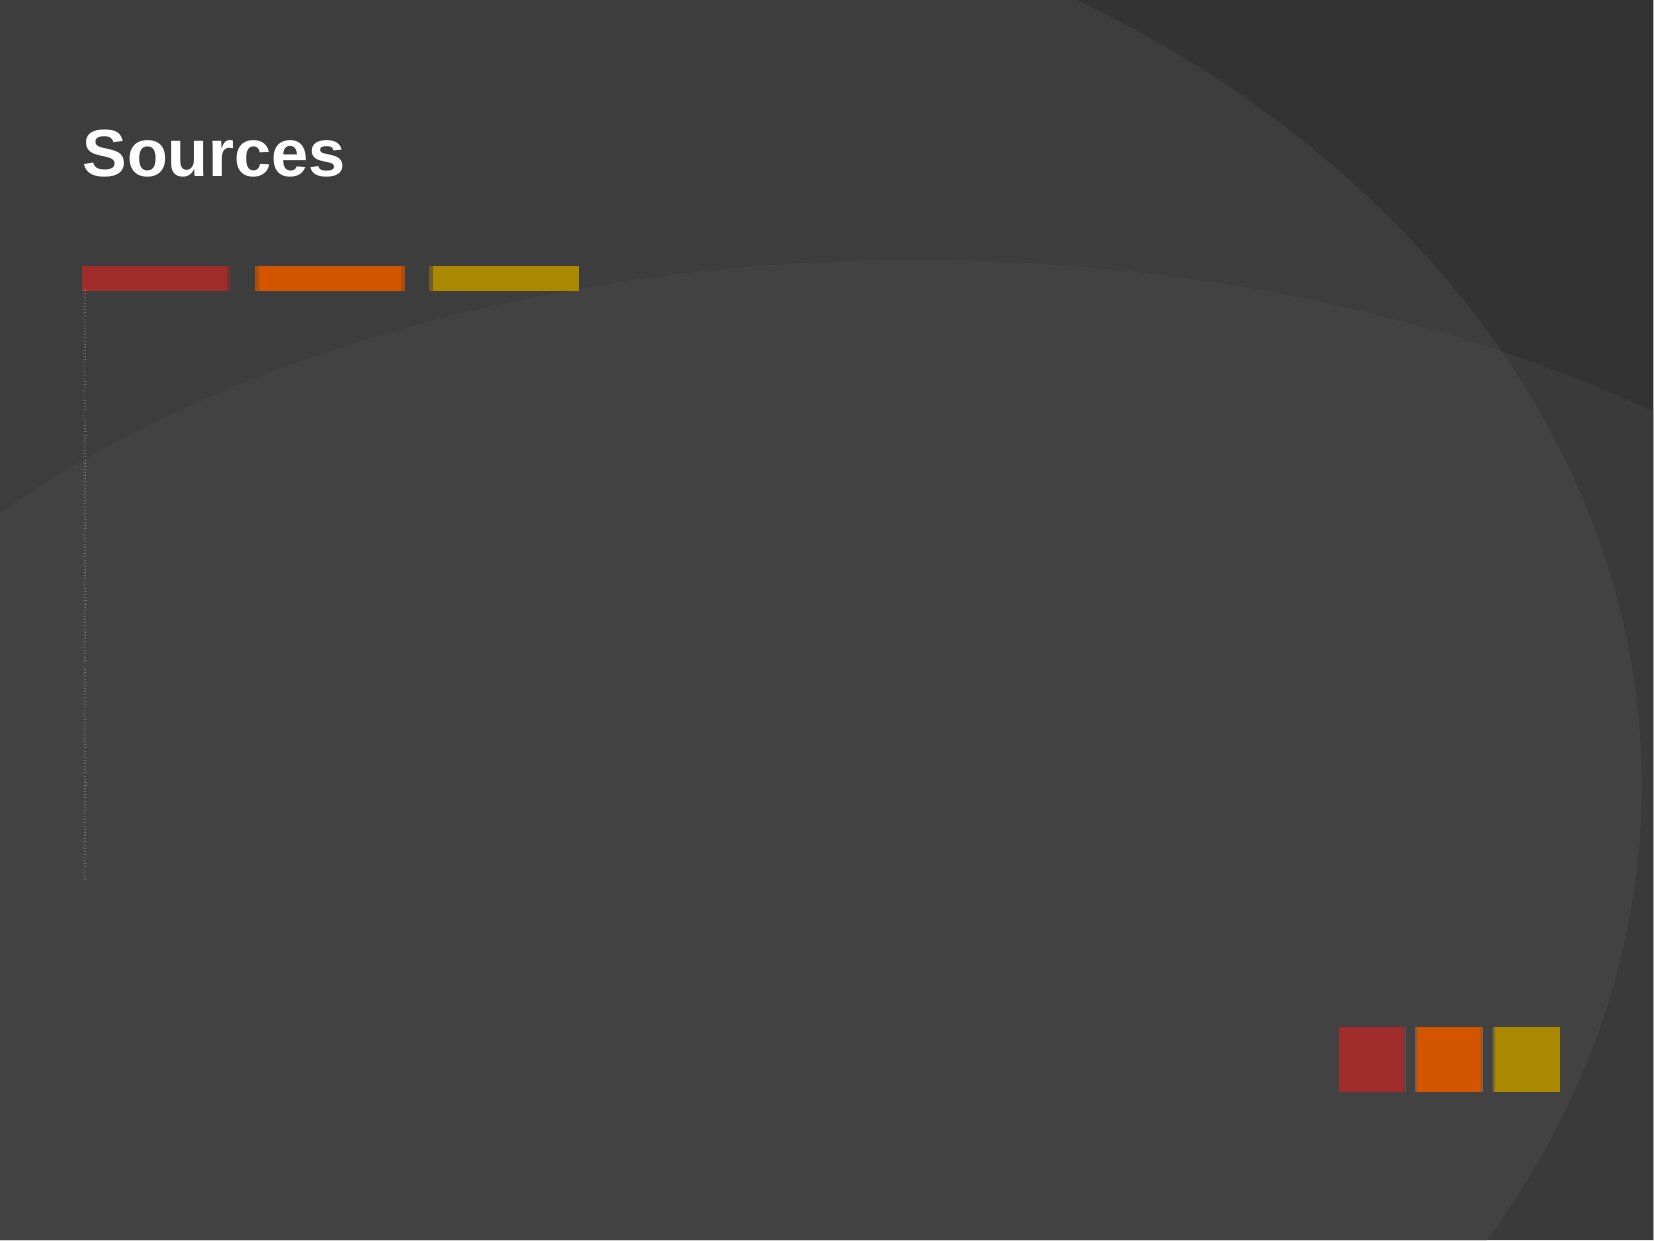

# Sources
R
e
e
c
c
h
h
e
e
r
r
c
c
h
h
e
e
q
q
u
u
a
a
l
l
i
i
t
t
a
a
t
t
i
i
v
v
e
e
:
:
L
L
a
a
m
m
é
é
t
t
h
h
o
o
d
d
e
e
d
d
e
e
s
s
F
F
o
o
c
c
u
u
s
s
G
G
r
r
o
o
u
u
p
p
e
e
s
s
G
G
u
u
i
i
d
d
e
e
m
m
é
é
t
t
h
h
o
o
d
d
o
o
l
l
o
o
g
g
i
i
q
q
u
u
e
e
p
p
o
o
u
u
r
r
l
l
e
e
s
s
t
t
h
h
è
è
s
s
e
e
s
s
e
e
n
n
M
M
é
é
d
d
e
e
c
c
i
i
n
n
e
e
G
G
é
é
n
n
é
é
r
r
a
a
l
l
e
e